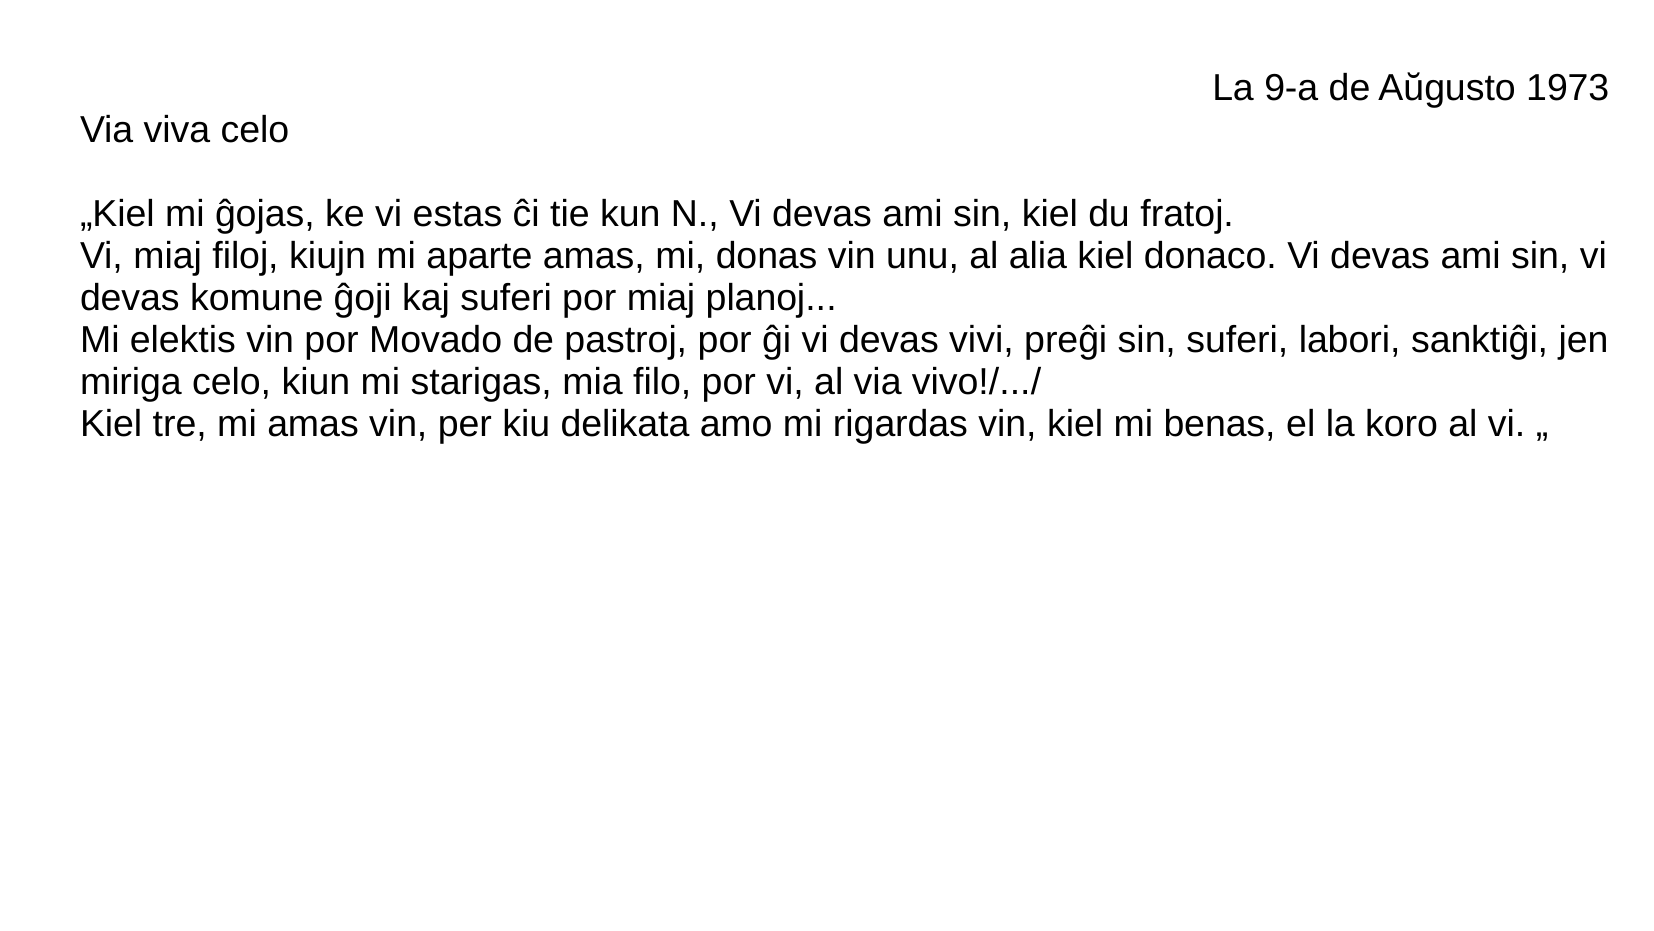

La 9-a de Aŭgusto 1973
Via viva celo
„Kiel mi ĝojas, ke vi estas ĉi tie kun N., Vi devas ami sin, kiel du fratoj.
Vi, miaj filoj, kiujn mi aparte amas, mi, donas vin unu, al alia kiel donaco. Vi devas ami sin, vi devas komune ĝoji kaj suferi por miaj planoj...
Mi elektis vin por Movado de pastroj, por ĝi vi devas vivi, preĝi sin, suferi, labori, sanktiĝi, jen miriga celo, kiun mi starigas, mia filo, por vi, al via vivo!/.../
Kiel tre, mi amas vin, per kiu delikata amo mi rigardas vin, kiel mi benas, el la koro al vi. „